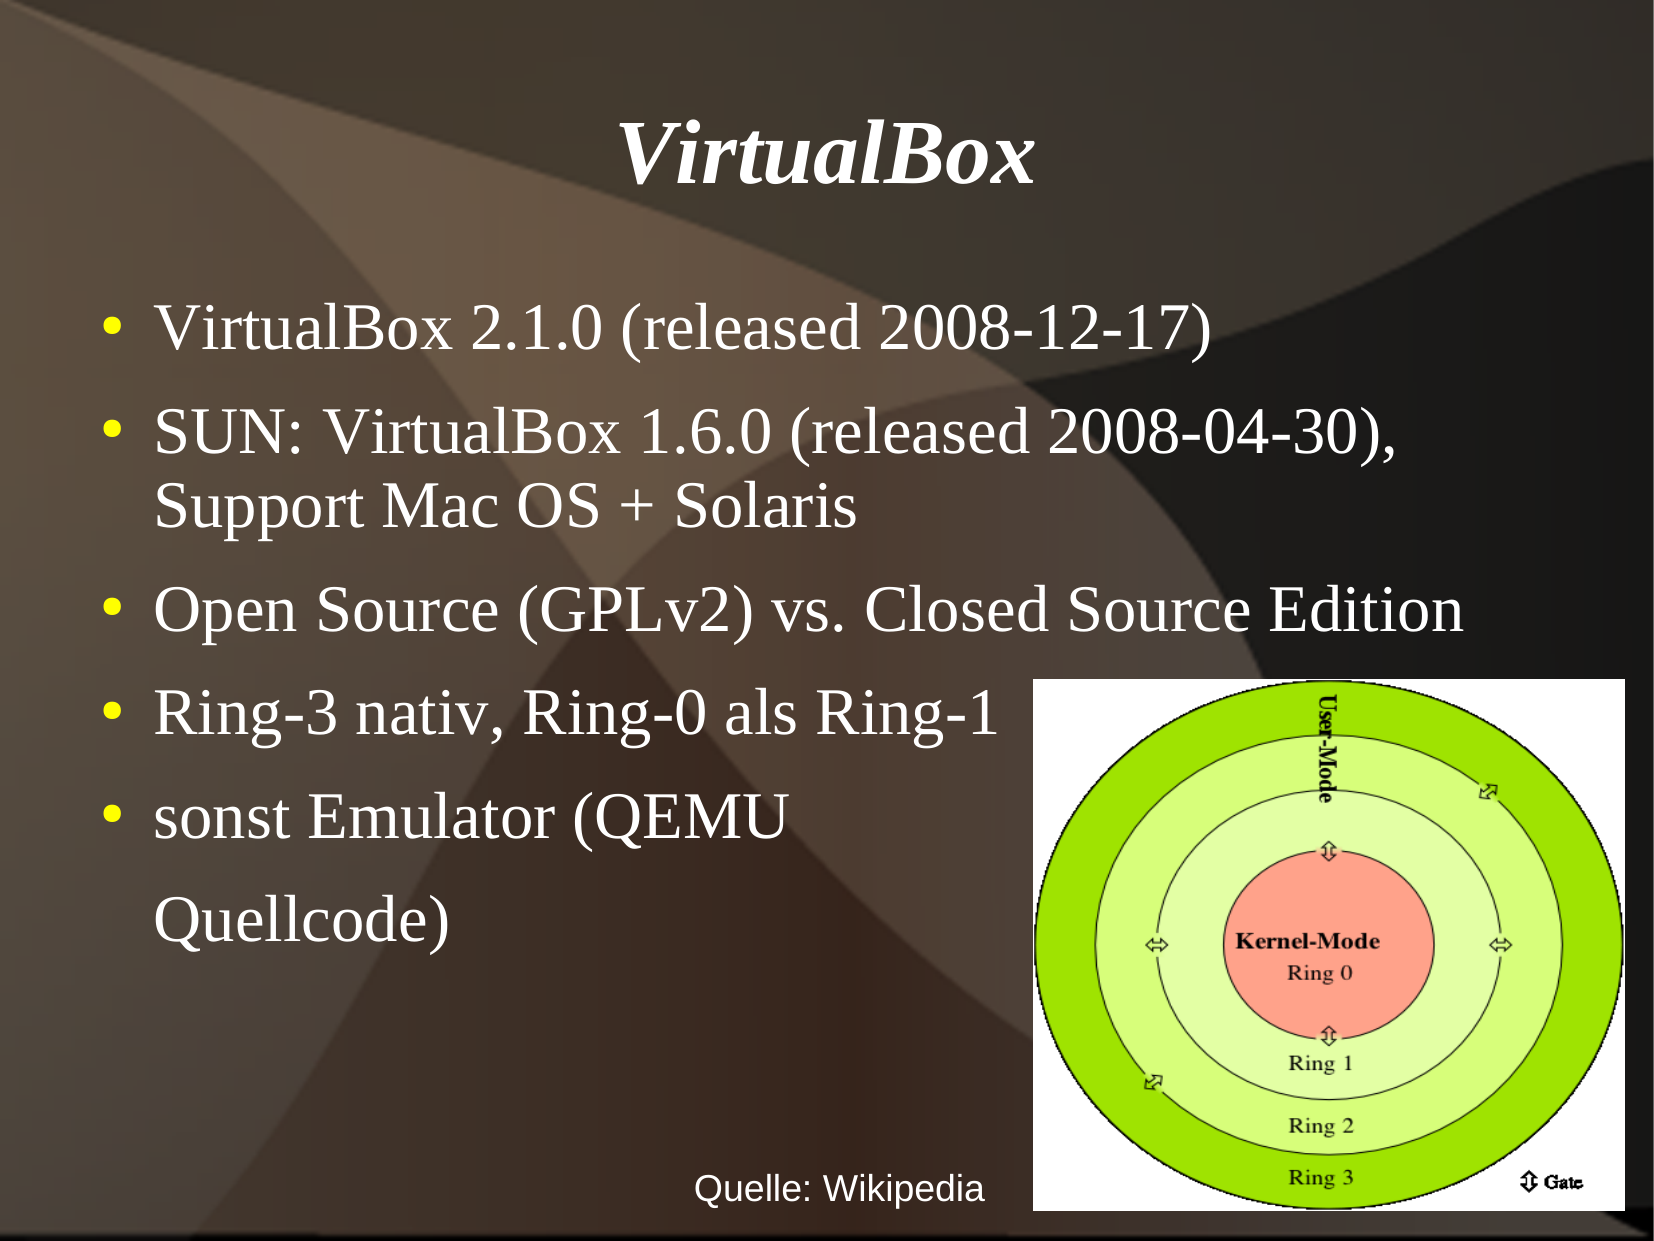

# VirtualBox
VirtualBox 2.1.0 (released 2008-12-17)
SUN: VirtualBox 1.6.0 (released 2008-04-30), Support Mac OS + Solaris
Open Source (GPLv2) vs. Closed Source Edition
Ring-3 nativ, Ring-0 als Ring-1
sonst Emulator (QEMU
Quellcode)
Quelle: Wikipedia